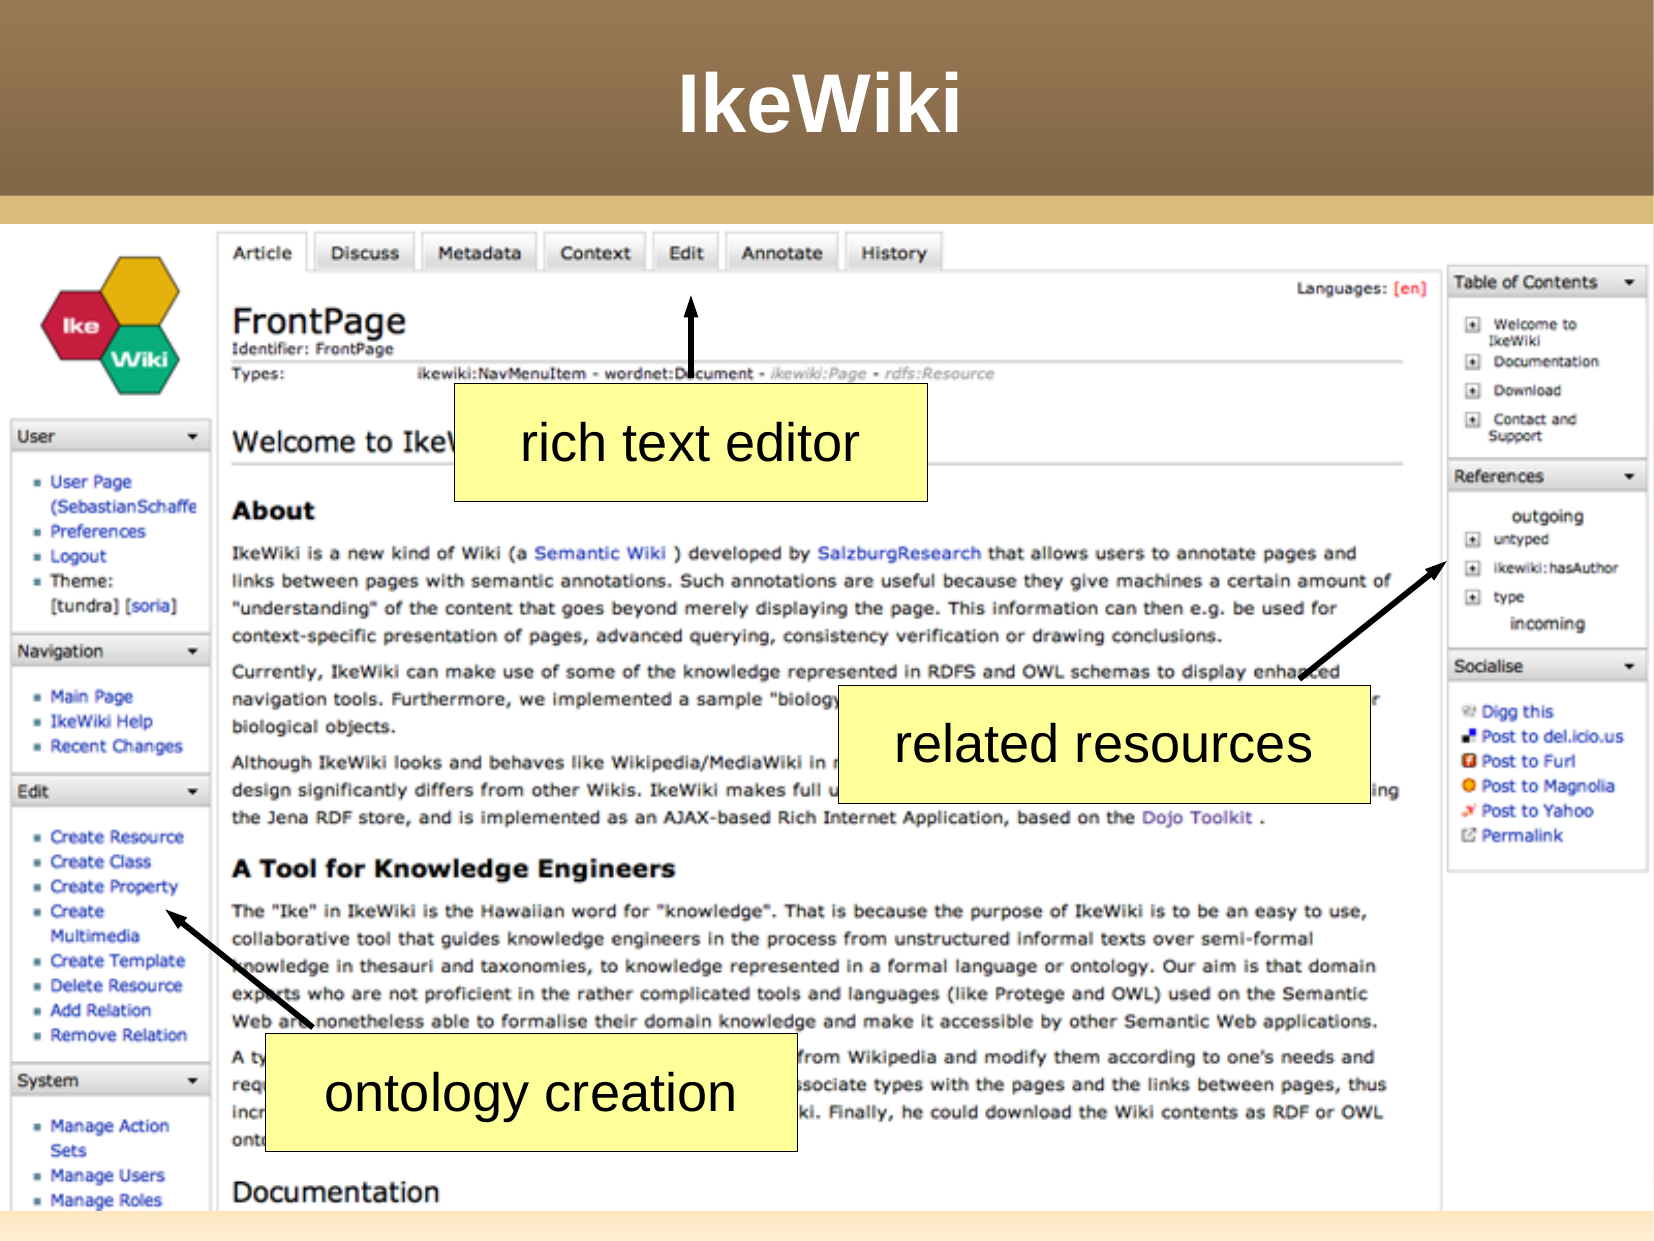

# IkeWiki
rich text editor
related resources
ontology creation
2009/02/03
Semantic Wikis and the Web of Data - Jens Lehmann, AKSW Leipzig
38